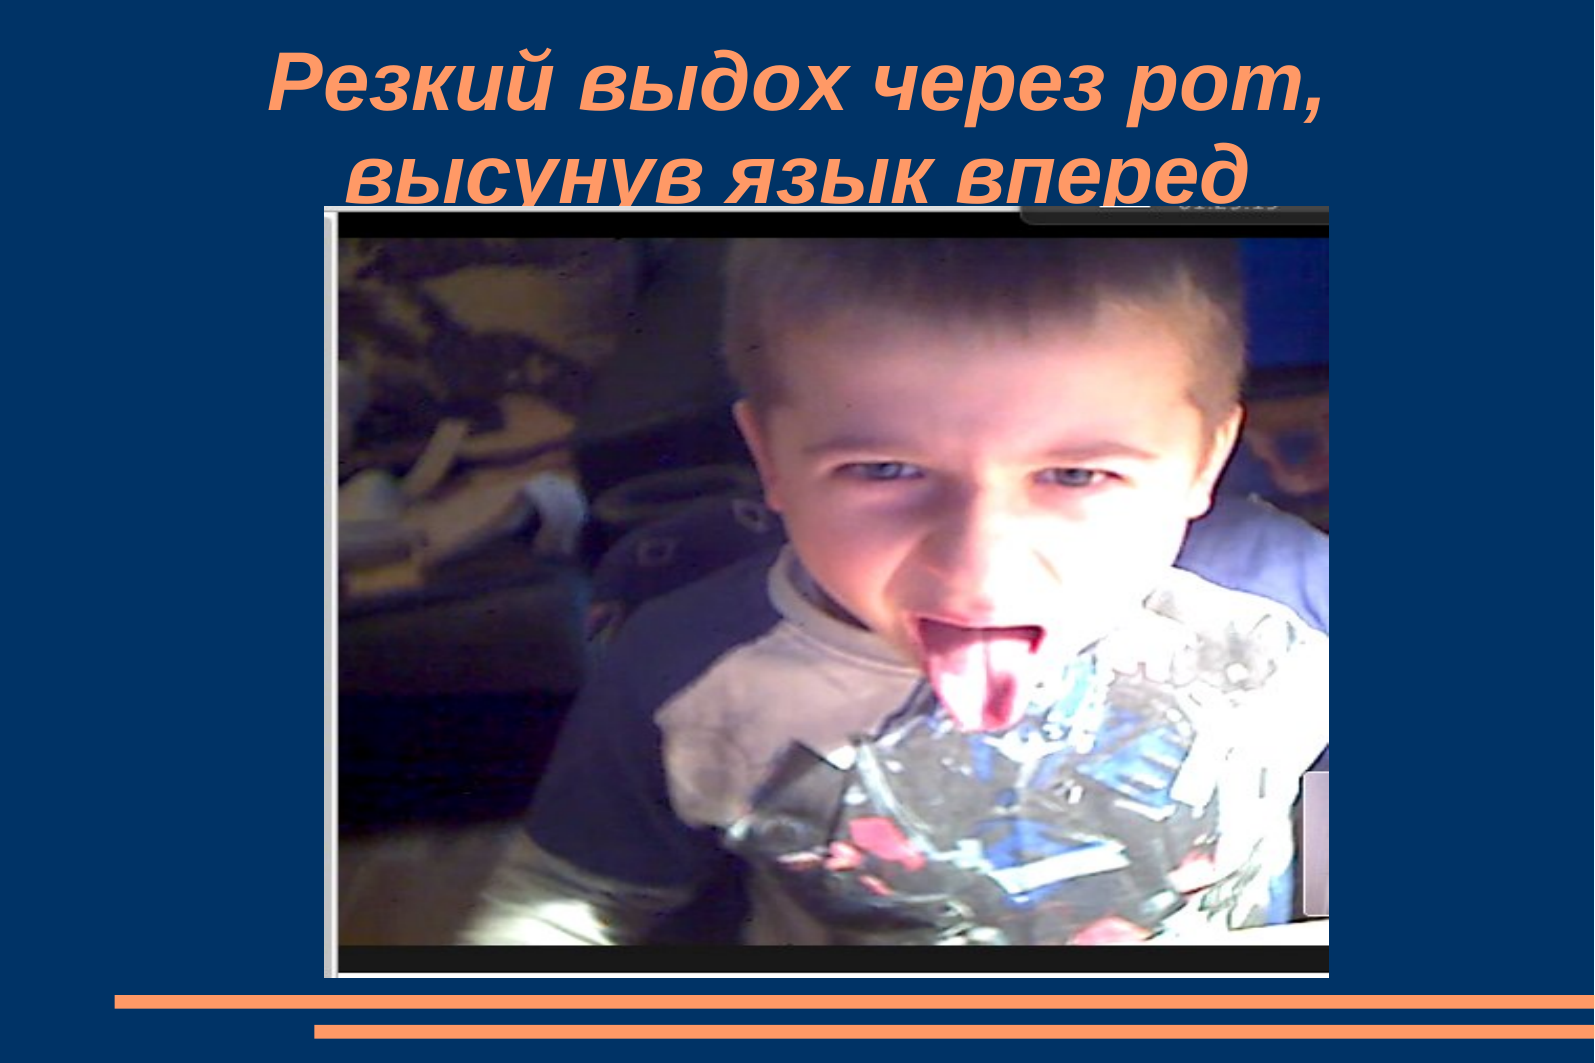

# Резкий выдох через рот, высунув язык вперед